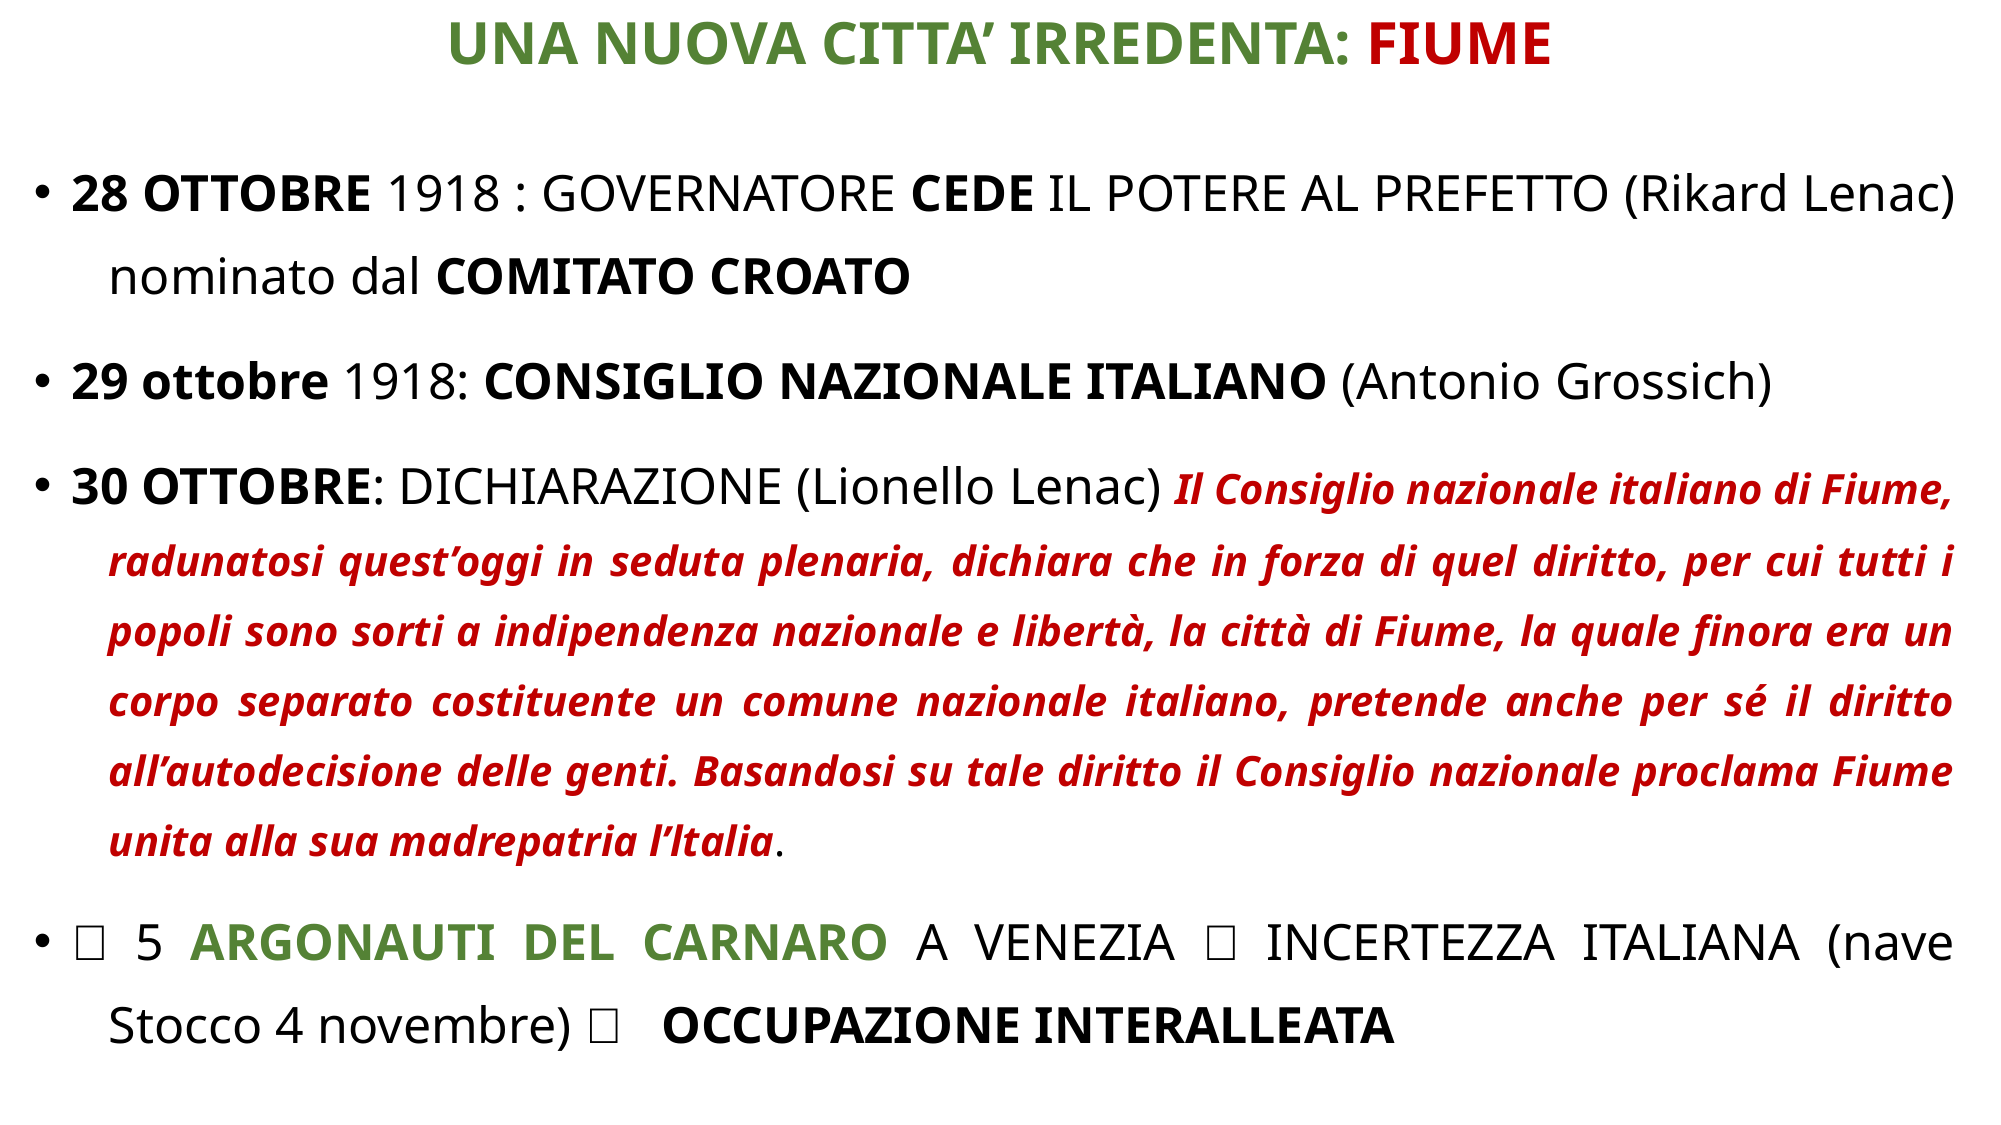

# UNA NUOVA CITTA’ IRREDENTA: FIUME
28 OTTOBRE 1918 : GOVERNATORE CEDE IL POTERE AL PREFETTO (Rikard Lenac) nominato dal COMITATO CROATO
29 ottobre 1918: CONSIGLIO NAZIONALE ITALIANO (Antonio Grossich)
30 OTTOBRE: DICHIARAZIONE (Lionello Lenac) Il Consiglio nazionale italiano di Fiume, radunatosi quest’oggi in seduta plenaria, dichiara che in forza di quel diritto, per cui tutti i popoli sono sorti a indipendenza nazionale e libertà, la città di Fiume, la quale finora era un corpo separato costituente un comune nazionale italiano, pretende anche per sé il diritto all’autodecisione delle genti. Basandosi su tale diritto il Consiglio nazionale proclama Fiume unita alla sua madrepatria l’ltalia.
 5 ARGONAUTI DEL CARNARO A VENEZIA  INCERTEZZA ITALIANA (nave Stocco 4 novembre)  OCCUPAZIONE INTERALLEATA